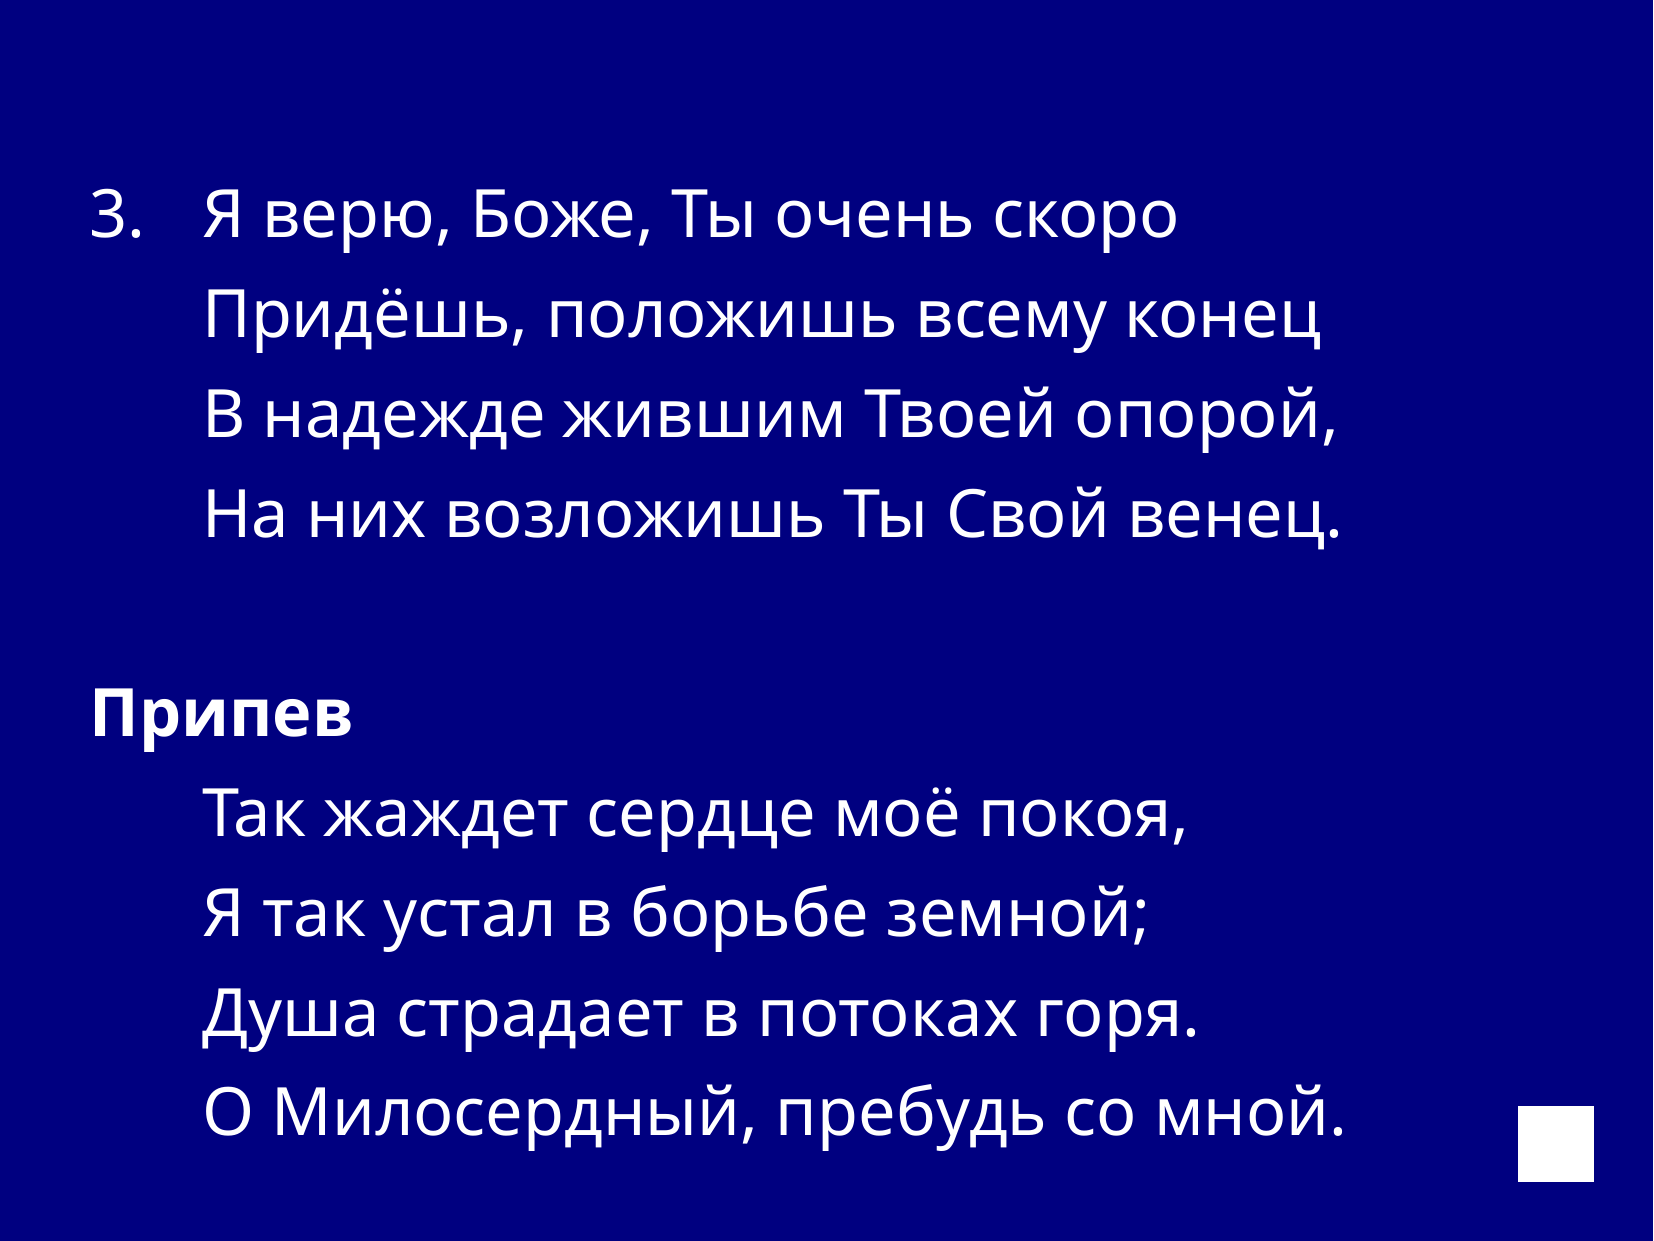

3.	Я верю, Боже, Ты очень скоро
	Придёшь, положишь всему конец
	В надежде жившим Твоей опорой,
	На них возложишь Ты Свой венец.
Припев
	Так жаждет сердце моё покоя,
	Я так устал в борьбе земной;
	Душа страдает в потоках горя.
	О Милосердный, пребудь со мной.